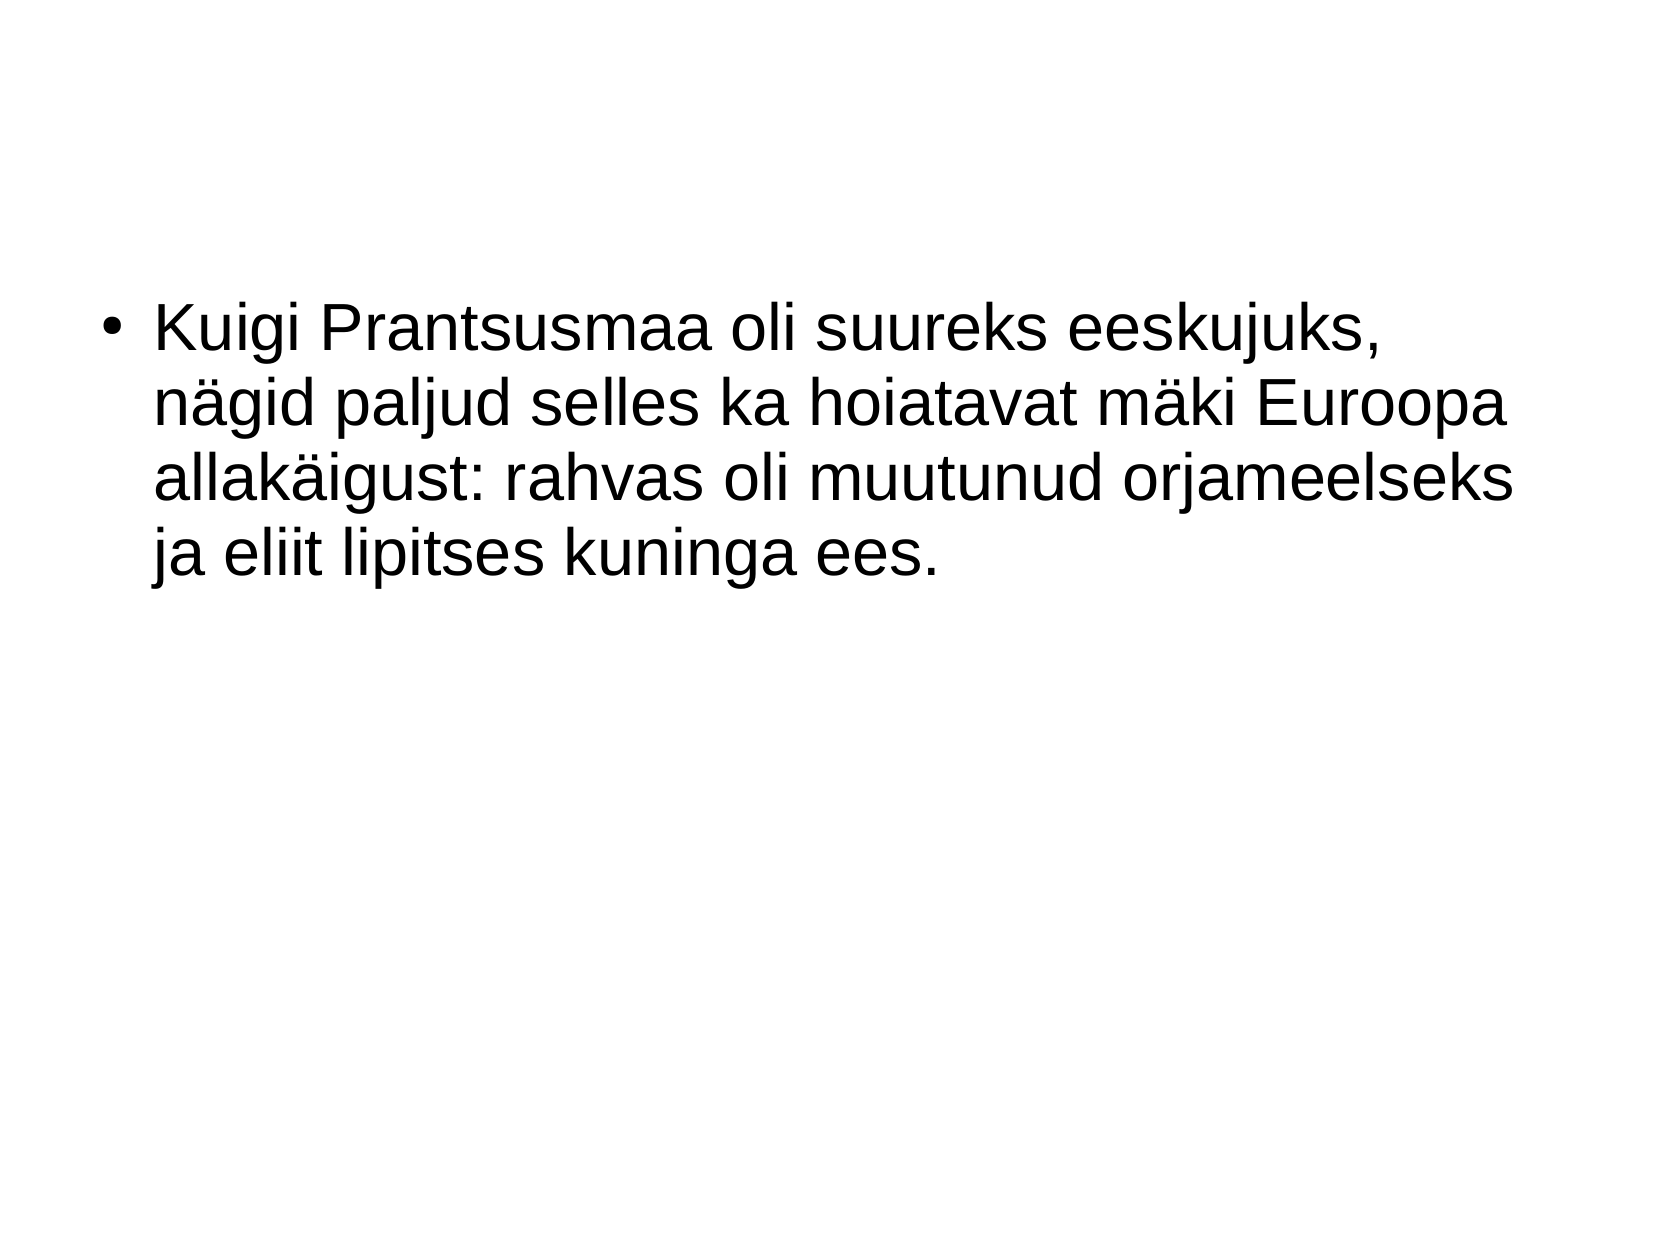

#
Kuigi Prantsusmaa oli suureks eeskujuks, nägid paljud selles ka hoiatavat mäki Euroopa allakäigust: rahvas oli muutunud orjameelseks ja eliit lipitses kuninga ees.